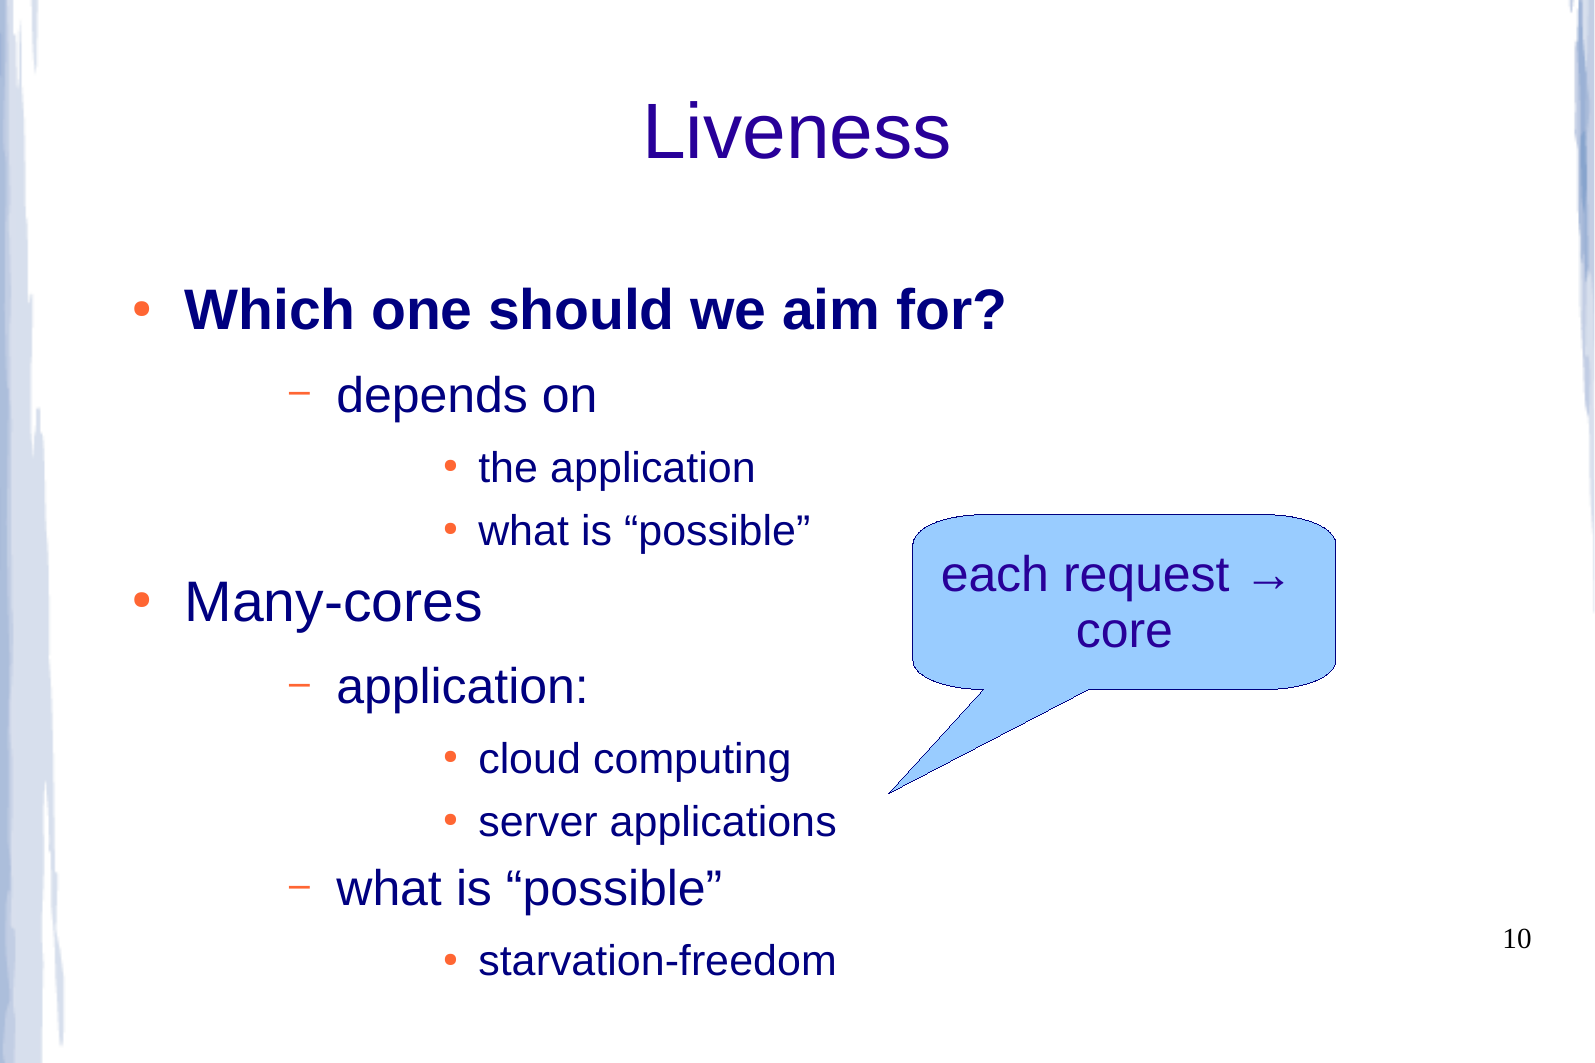

# Liveness
Which one should we aim for?
depends on
the application
what is “possible”
Many-cores
application:
cloud computing
server applications
what is “possible”
starvation-freedom
each request →
core
10